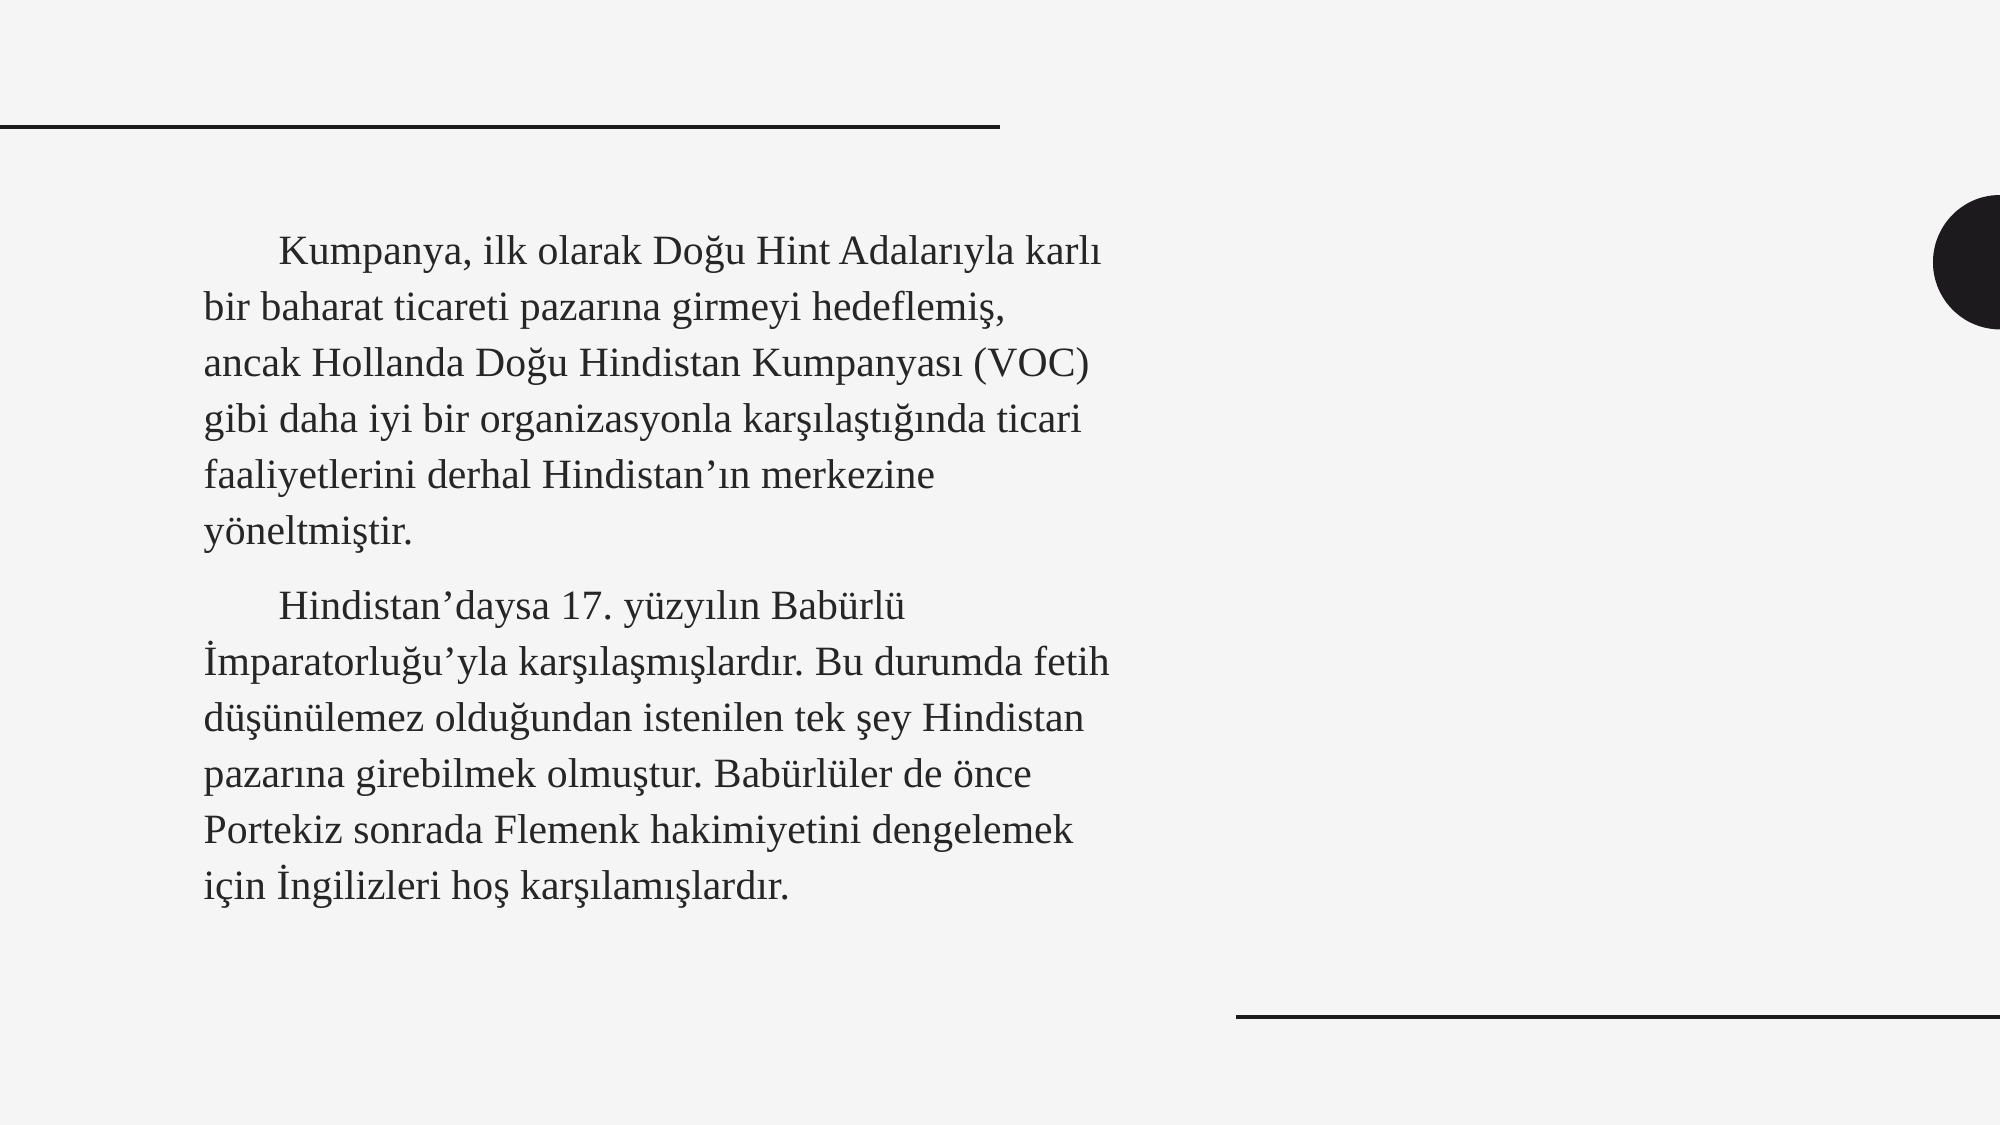

# Kumpanya, ilk olarak Doğu Hint Adalarıyla karlı bir baharat ticareti pazarına girmeyi hedeflemiş, ancak Hollanda Doğu Hindistan Kumpanyası (VOC) gibi daha iyi bir organizasyonla karşılaştığında ticari faaliyetlerini derhal Hindistan’ın merkezine yöneltmiştir.
	Hindistan’daysa 17. yüzyılın Babürlü İmparatorluğu’yla karşılaşmışlardır. Bu durumda fetih düşünülemez olduğundan istenilen tek şey Hindistan pazarına girebilmek olmuştur. Babürlüler de önce Portekiz sonrada Flemenk hakimiyetini dengelemek için İngilizleri hoş karşılamışlardır.